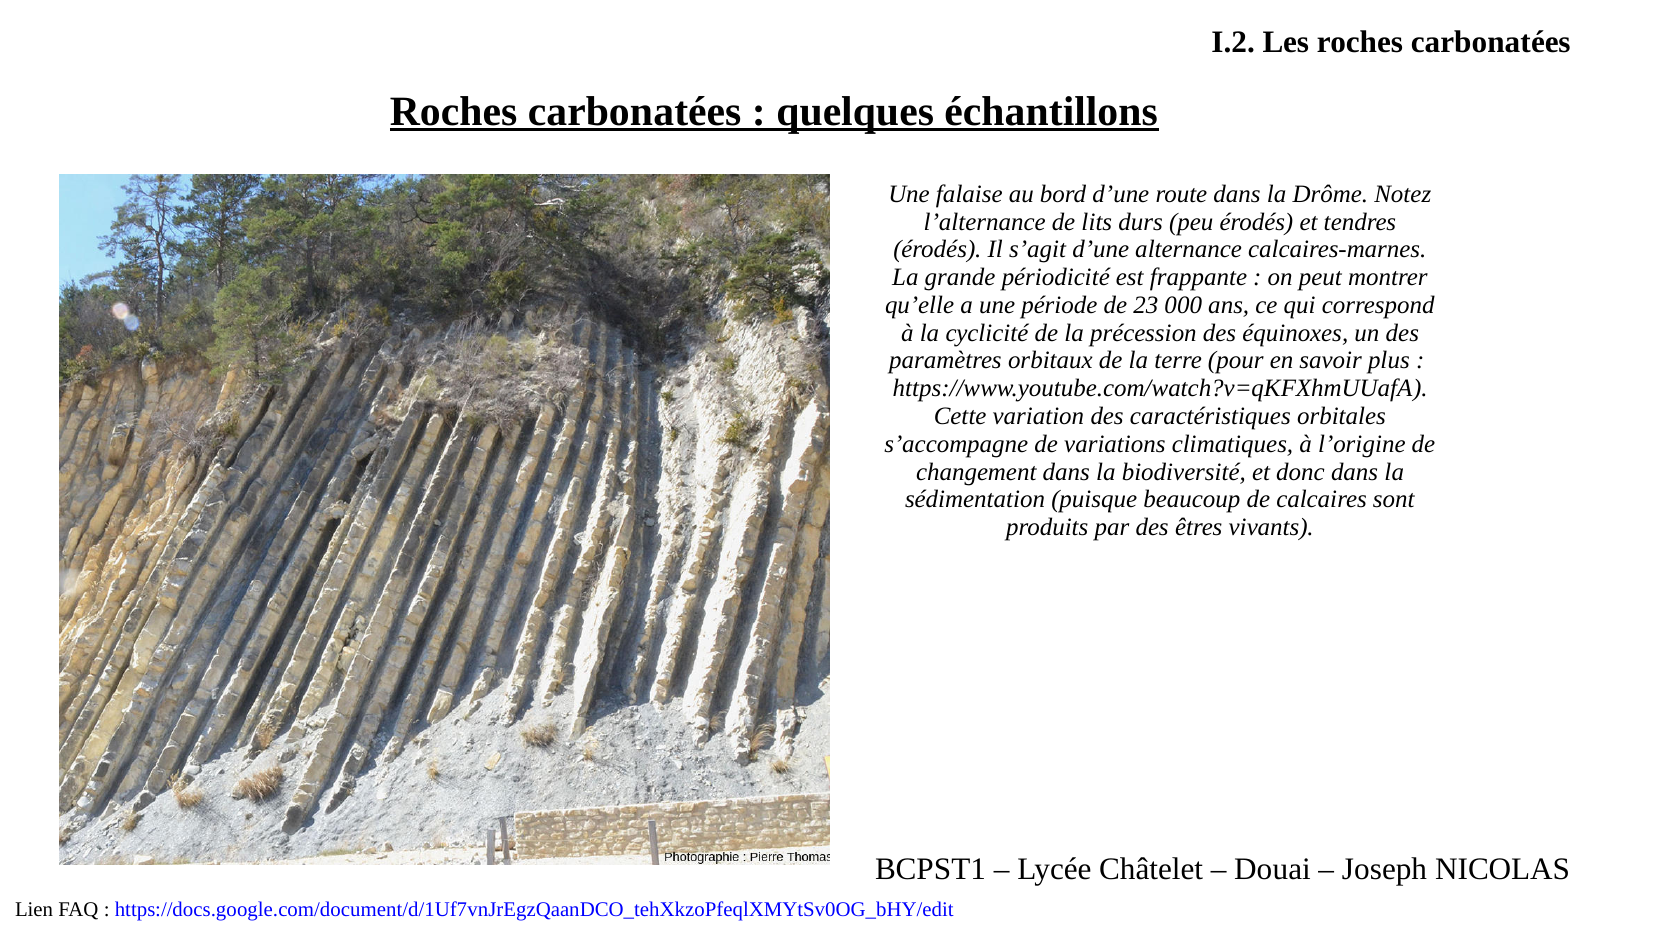

I.2. Les roches carbonatées
				Roches carbonatées : quelques échantillons
Une falaise au bord d’une route dans la Drôme. Notez l’alternance de lits durs (peu érodés) et tendres (érodés). Il s’agit d’une alternance calcaires-marnes. La grande périodicité est frappante : on peut montrer qu’elle a une période de 23 000 ans, ce qui correspond à la cyclicité de la précession des équinoxes, un des paramètres orbitaux de la terre (pour en savoir plus : https://www.youtube.com/watch?v=qKFXhmUUafA).
Cette variation des caractéristiques orbitales s’accompagne de variations climatiques, à l’origine de changement dans la biodiversité, et donc dans la sédimentation (puisque beaucoup de calcaires sont produits par des êtres vivants).
Une stalactite vue en coupe. Notez la croissance concentrique, visible par les luances concentriques de couleurs. Egalement, on remarque que la roche est entièrement cristallisée.
BCPST1 – Lycée Châtelet – Douai – Joseph NICOLAS
Lien FAQ : https://docs.google.com/document/d/1Uf7vnJrEgzQaanDCO_tehXkzoPfeqlXMYtSv0OG_bHY/edit